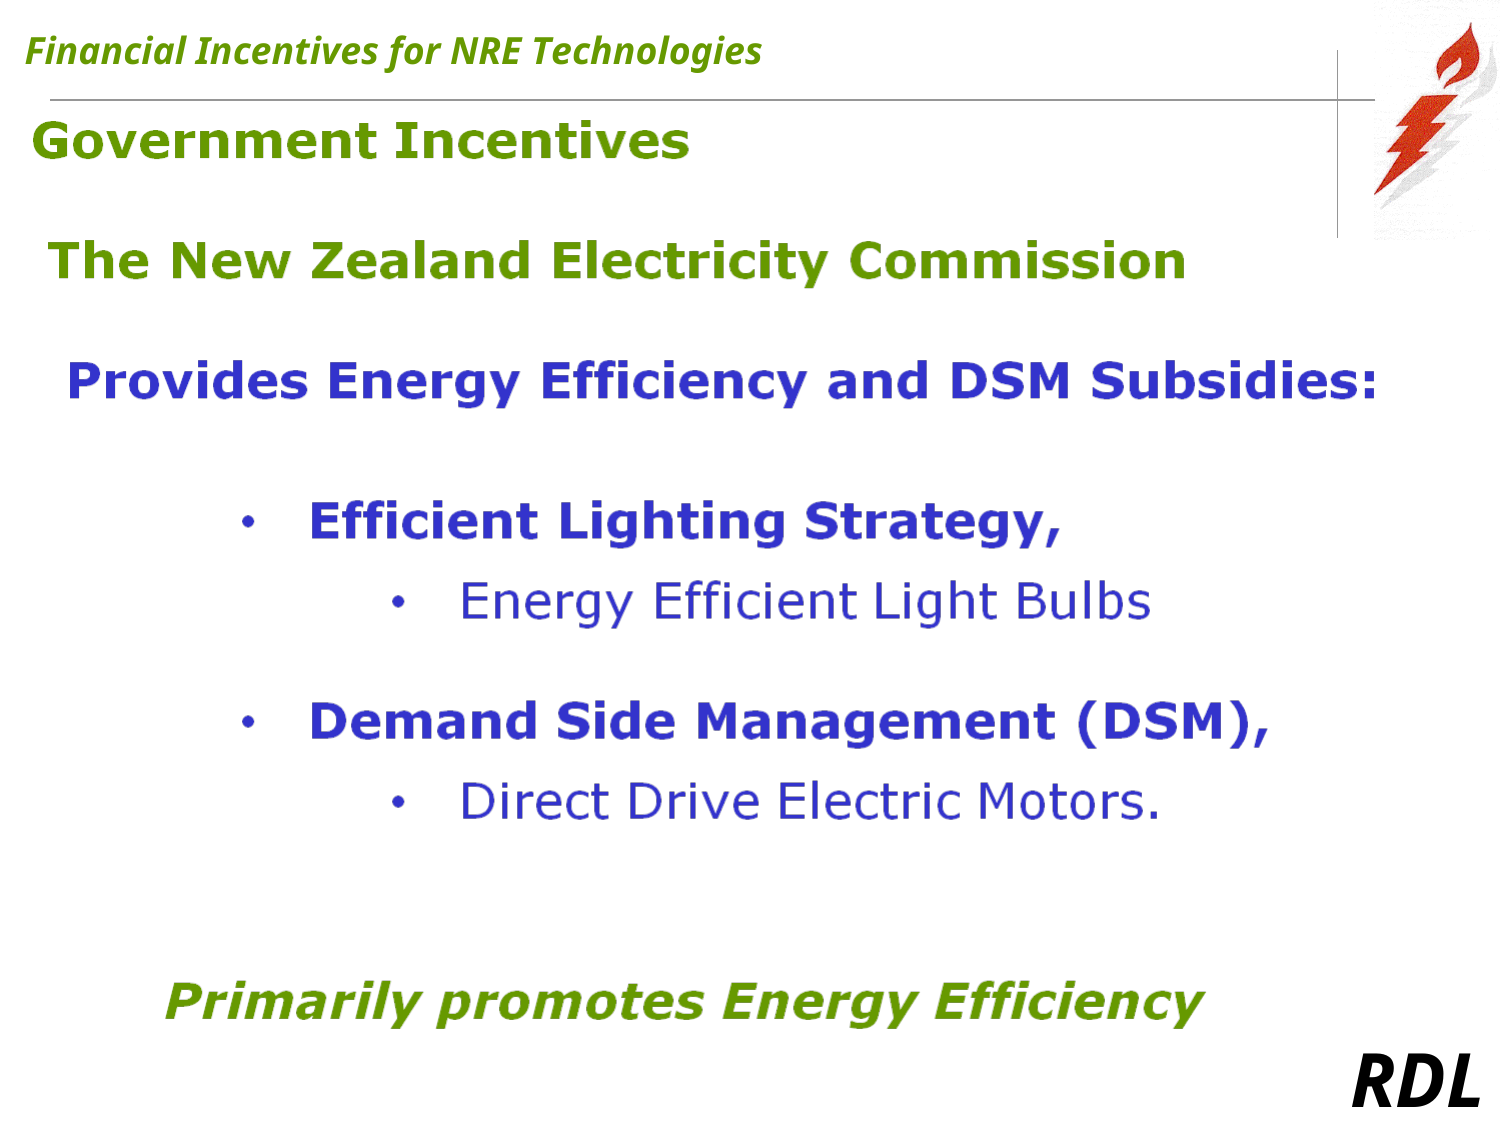

# Financial Incentives for NRE Technologies
RDL